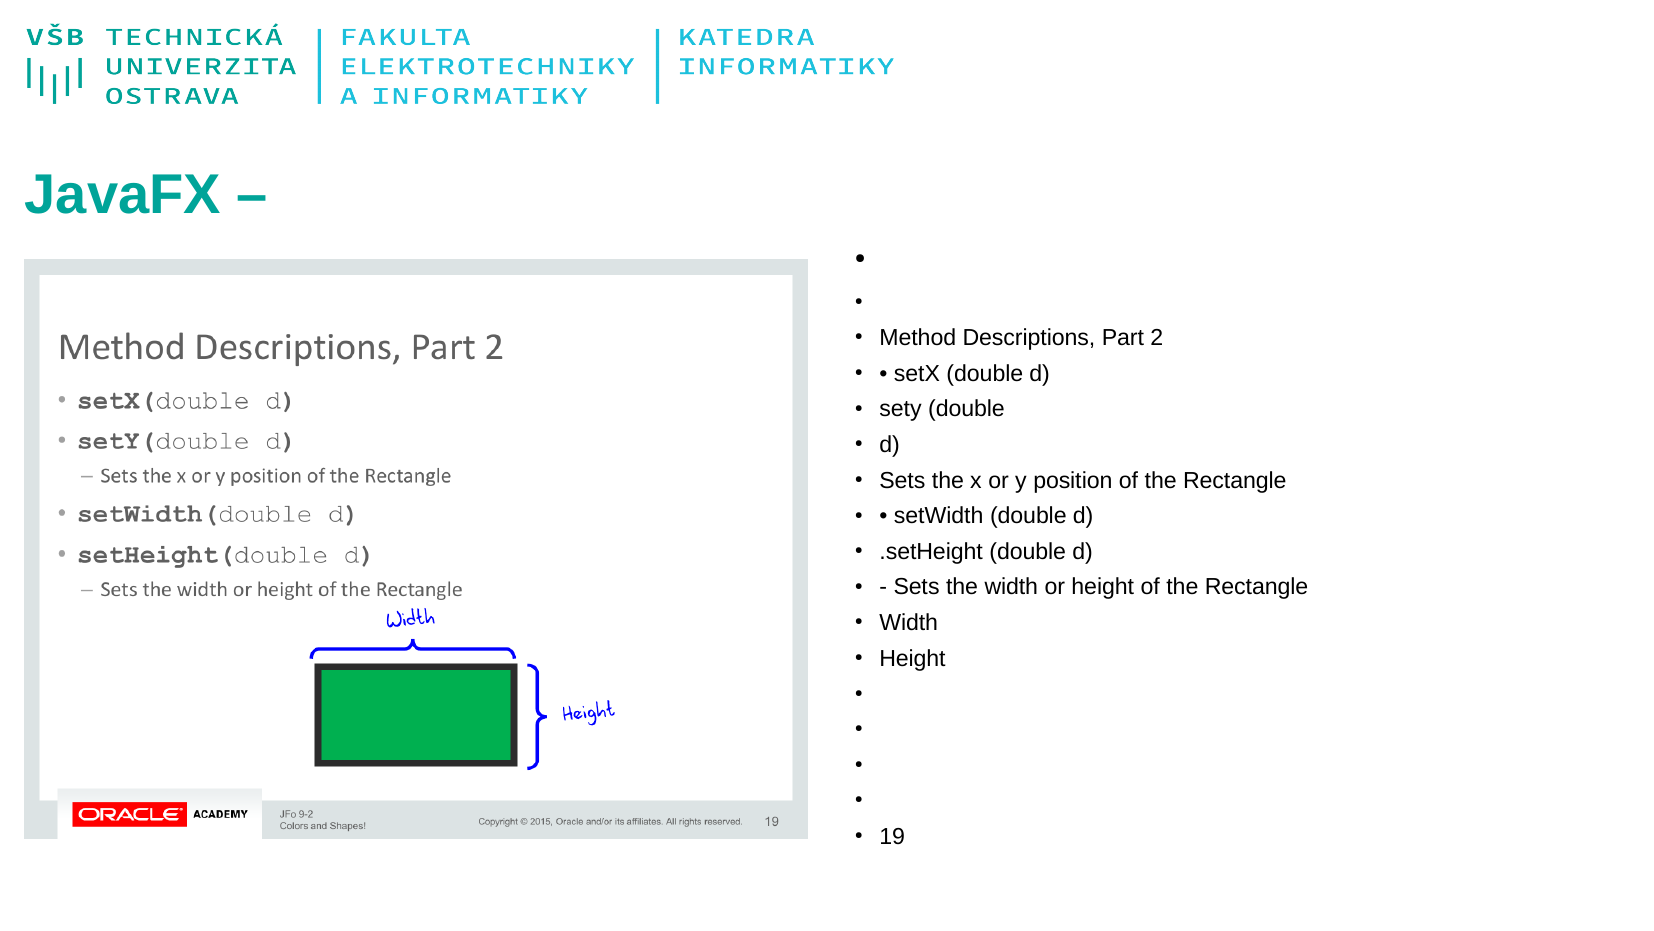

# JavaFX –
﻿
Method Descriptions, Part 2
• setX (double d)
sety (double
d)
Sets the x or y position of the Rectangle
• setWidth (double d)
.setHeight (double d)
- Sets the width or height of the Rectangle
Width
Height
19